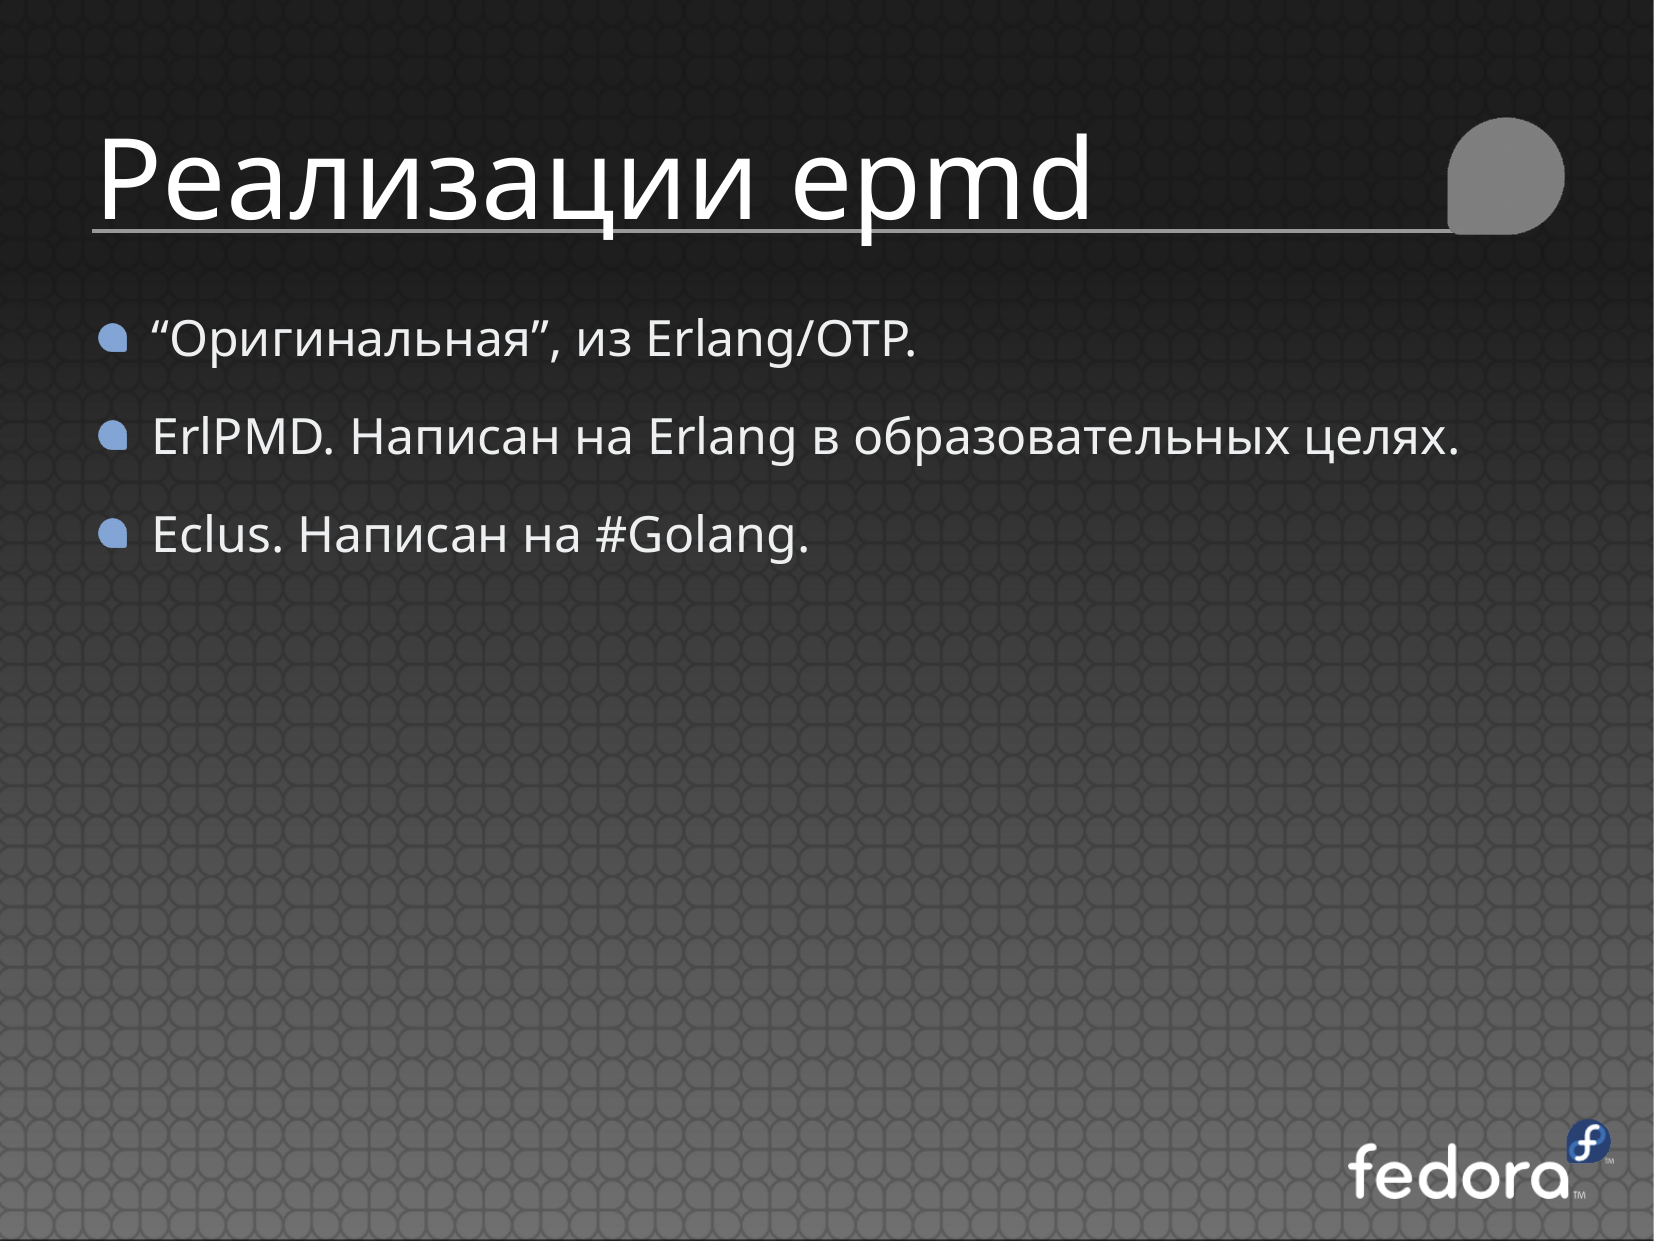

Реализации epmd
# “Оригинальная”, из Erlang/OTP.
ErlPMD. Написан на Erlang в образовательных целях.
Eclus. Написан на #Golang.